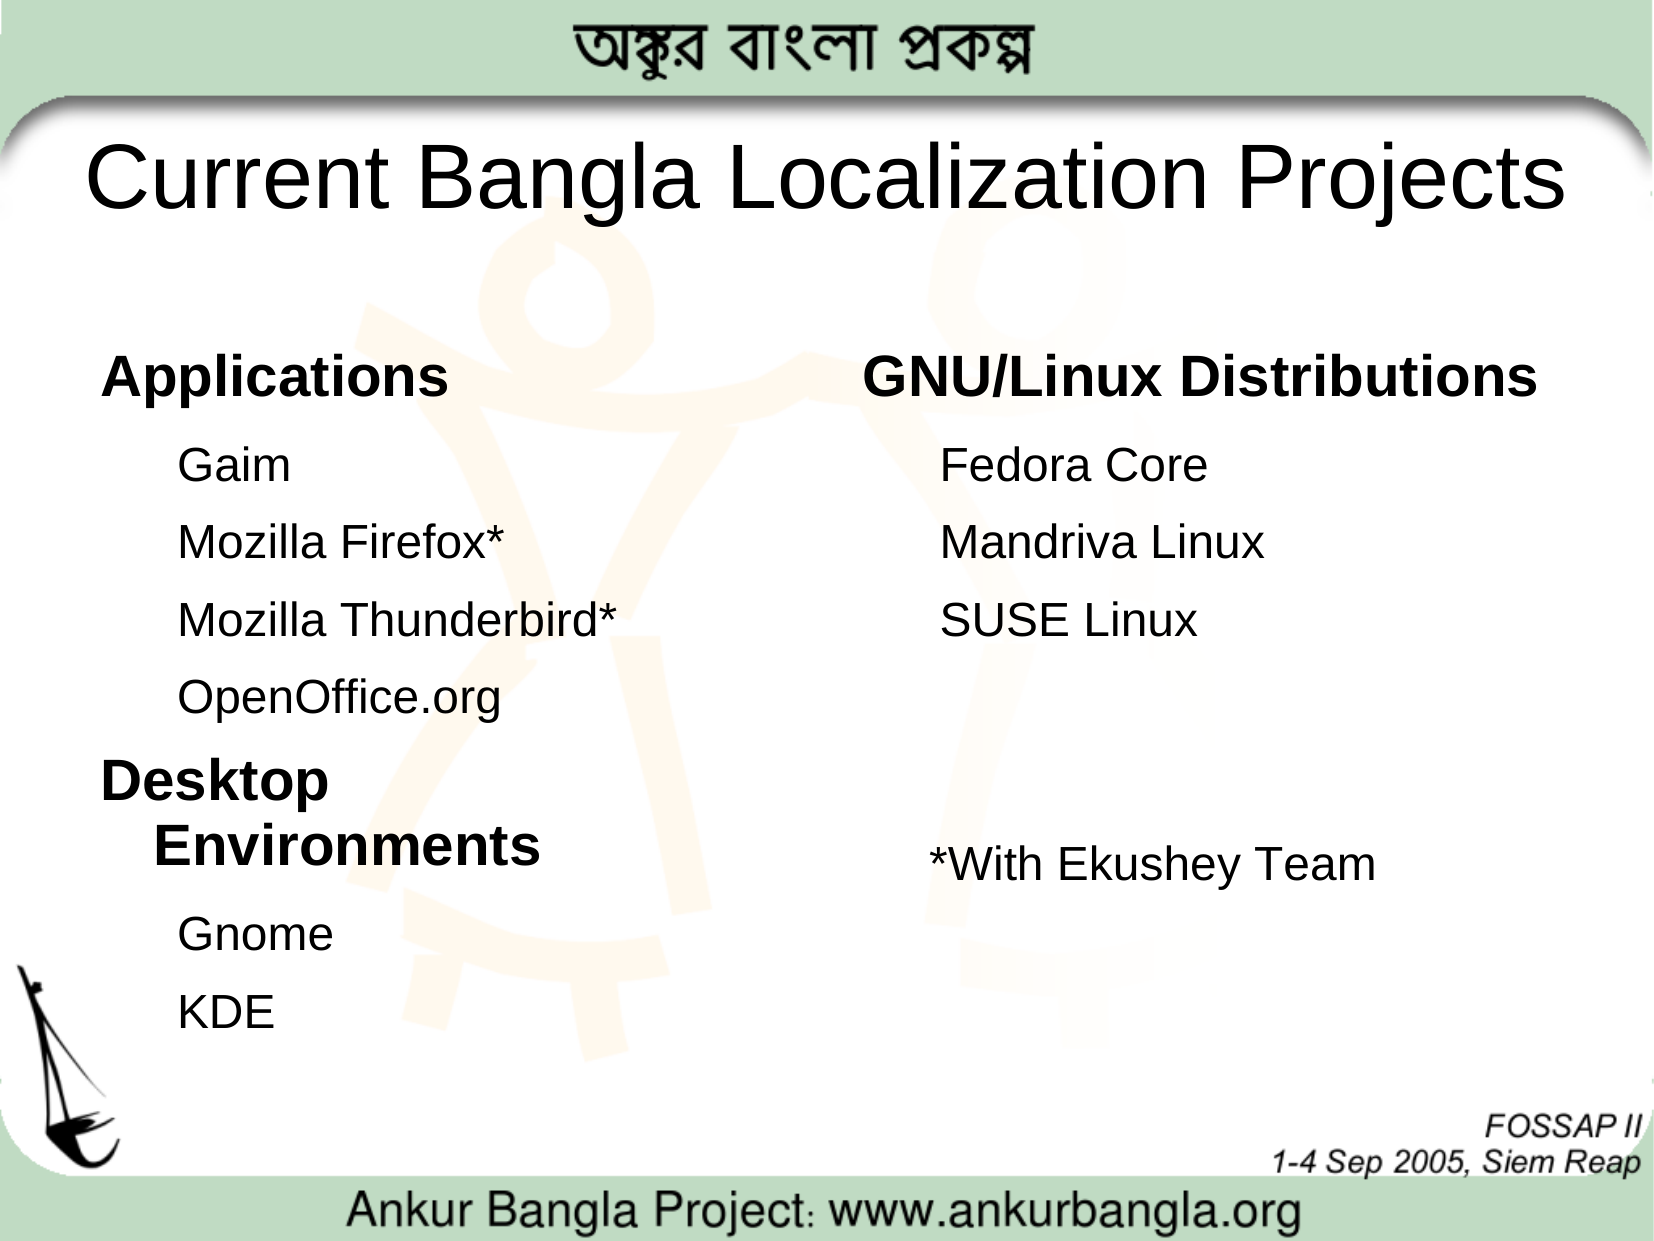

# Current Bangla Localization Projects
Applications
Gaim
Mozilla Firefox*
Mozilla Thunderbird*
OpenOffice.org
Desktop Environments
Gnome
KDE
GNU/Linux Distributions
Fedora Core
Mandriva Linux
SUSE Linux
 *With Ekushey Team